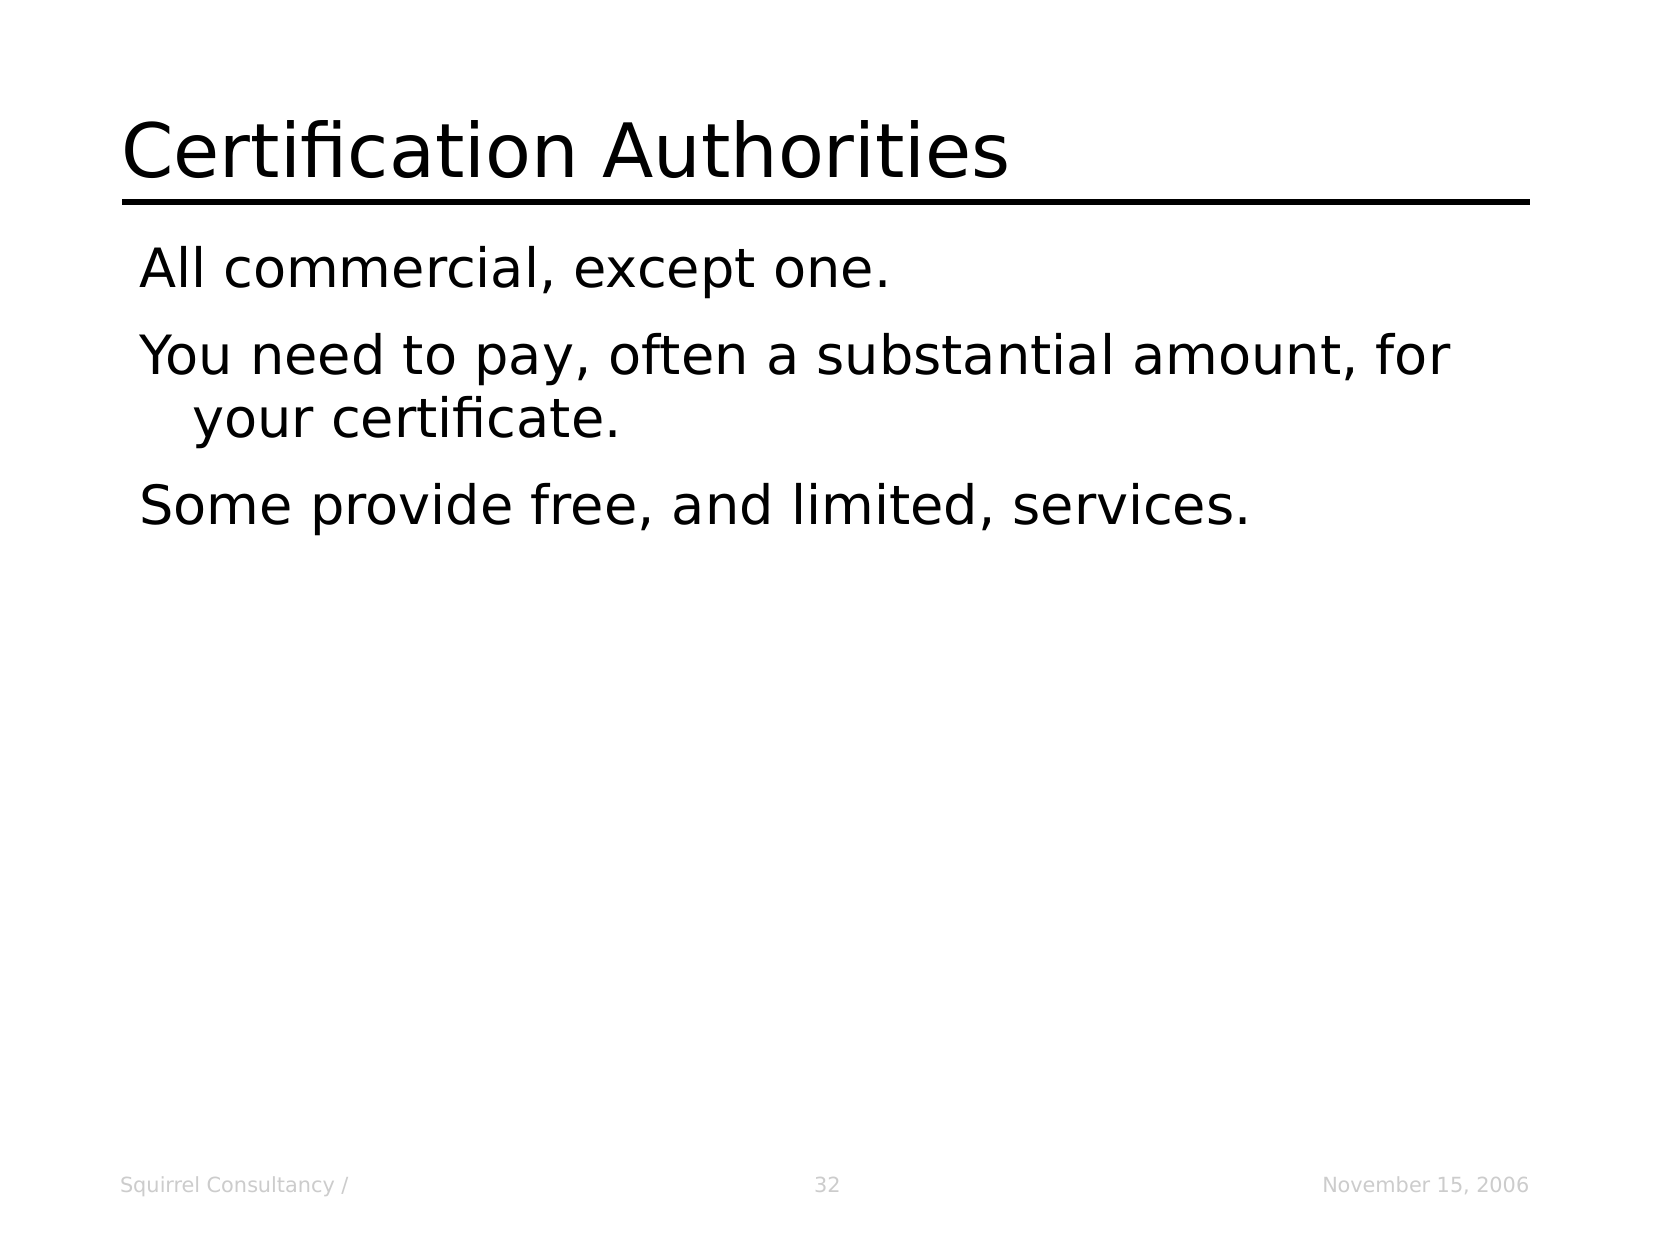

# Certification Authorities
All commercial, except one.
You need to pay, often a substantial amount, for your certificate.
Some provide free, and limited, services.